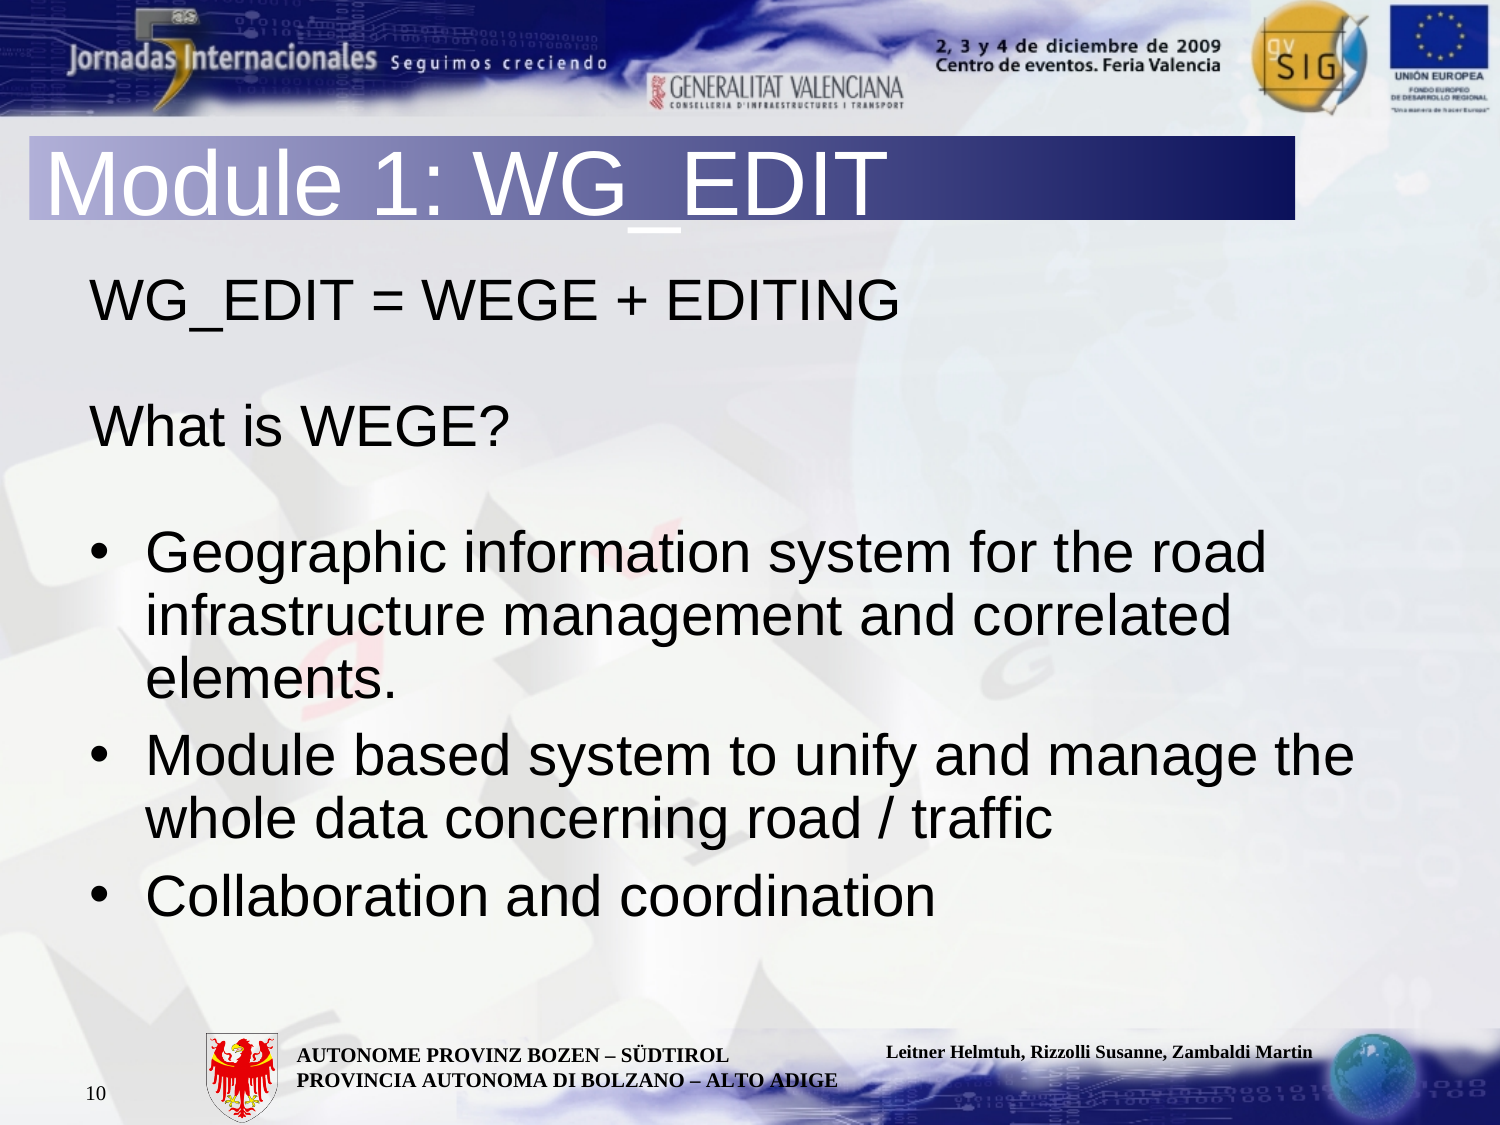

Module 1: WG_EDIT
# WG_EDIT = WEGE + EDITING
What is WEGE?
Geographic information system for the road infrastructure management and correlated elements.
Module based system to unify and manage the whole data concerning road / traffic
Collaboration and coordination